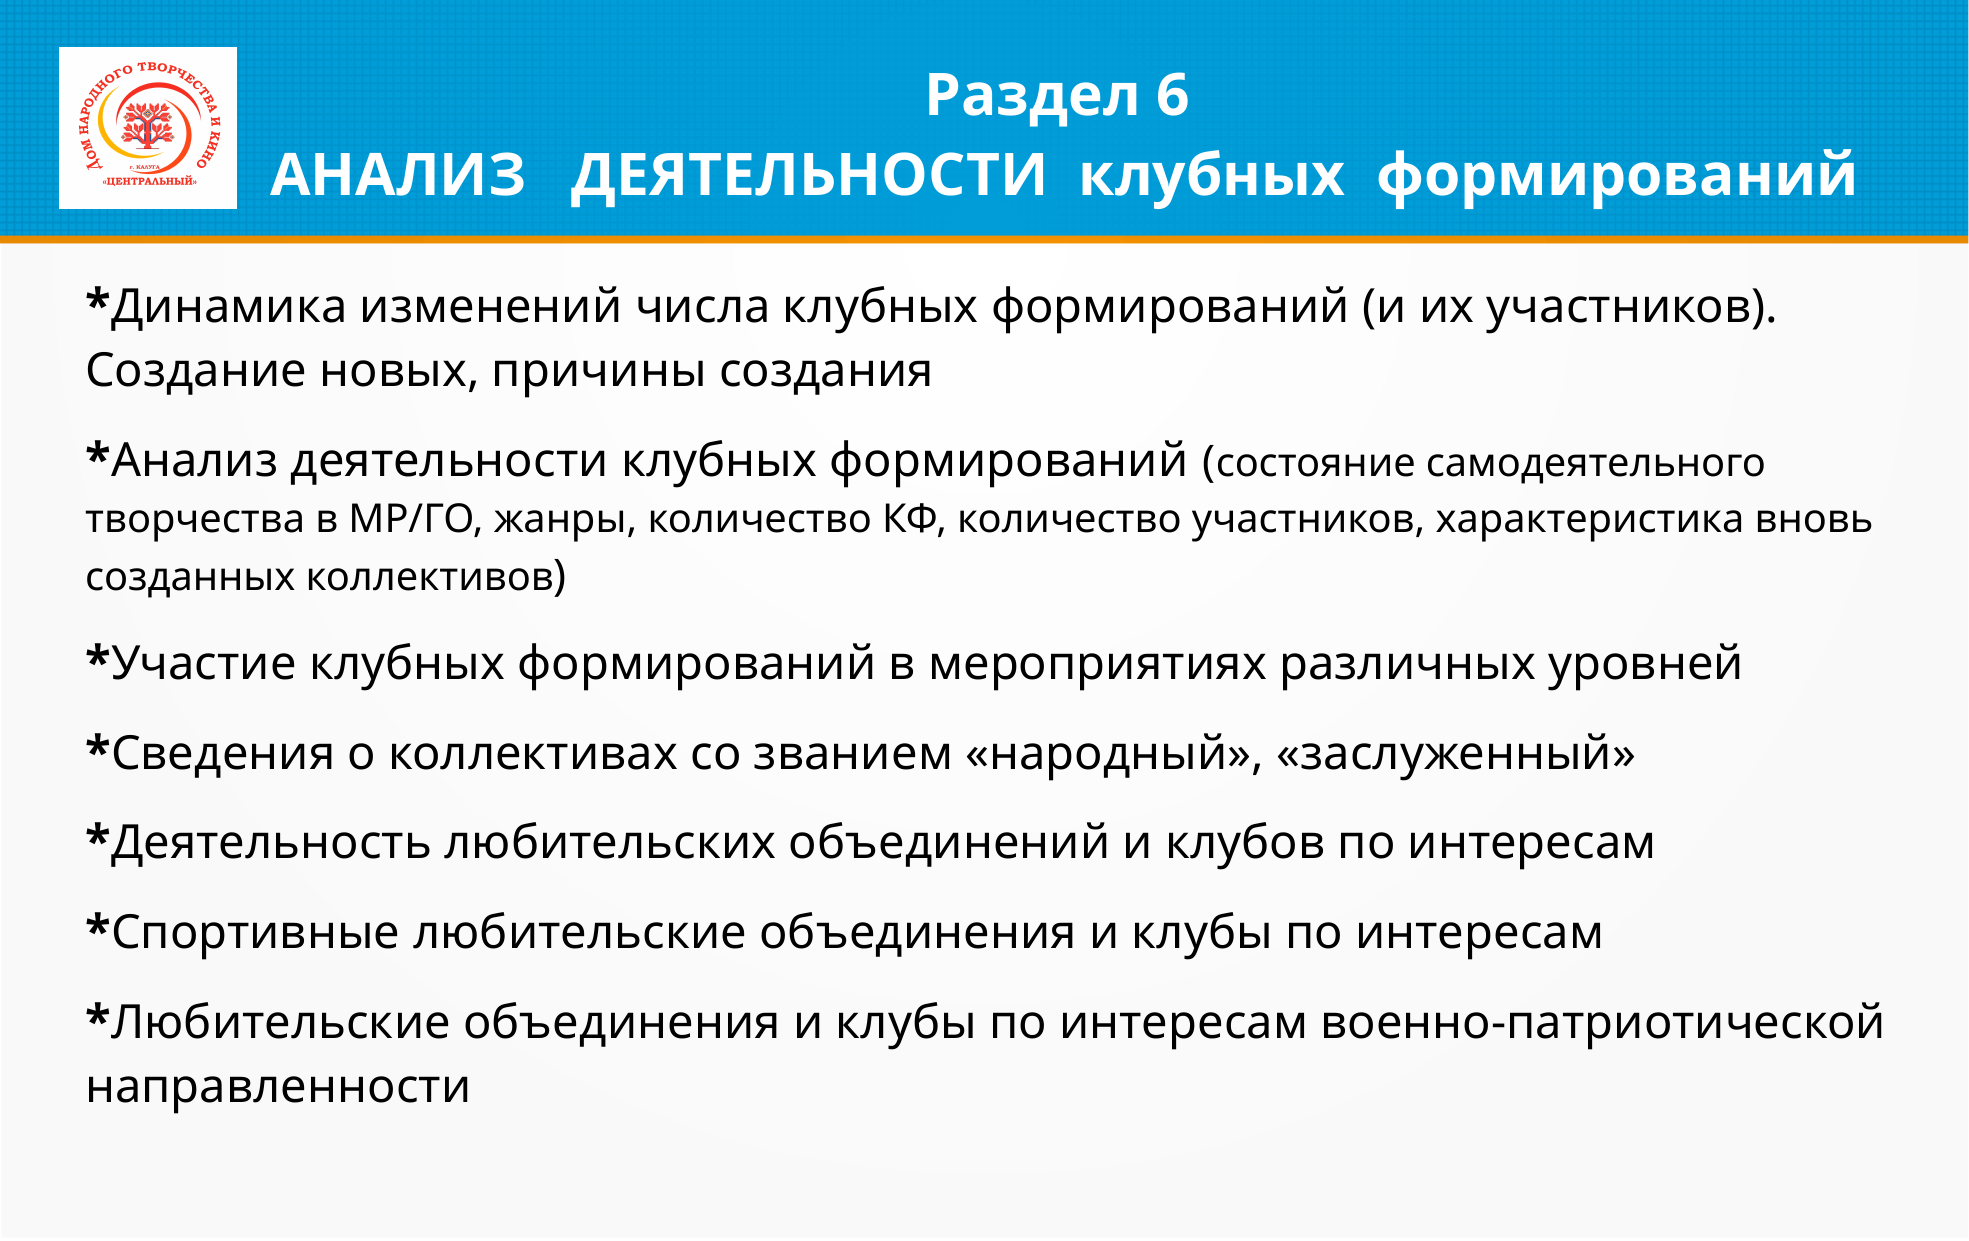

# Раздел 6 АНАЛИЗ ДЕЯТЕЛЬНОСТИ клубных формирований
*Динамика изменений числа клубных формирований (и их участников). Создание новых, причины создания
*Анализ деятельности клубных формирований (состояние самодеятельного творчества в МР/ГО, жанры, количество КФ, количество участников, характеристика вновь созданных коллективов)
*Участие клубных формирований в мероприятиях различных уровней
*Сведения о коллективах со званием «народный», «заслуженный»
*Деятельность любительских объединений и клубов по интересам
*Спортивные любительские объединения и клубы по интересам
*Любительские объединения и клубы по интересам военно-патриотической направленности